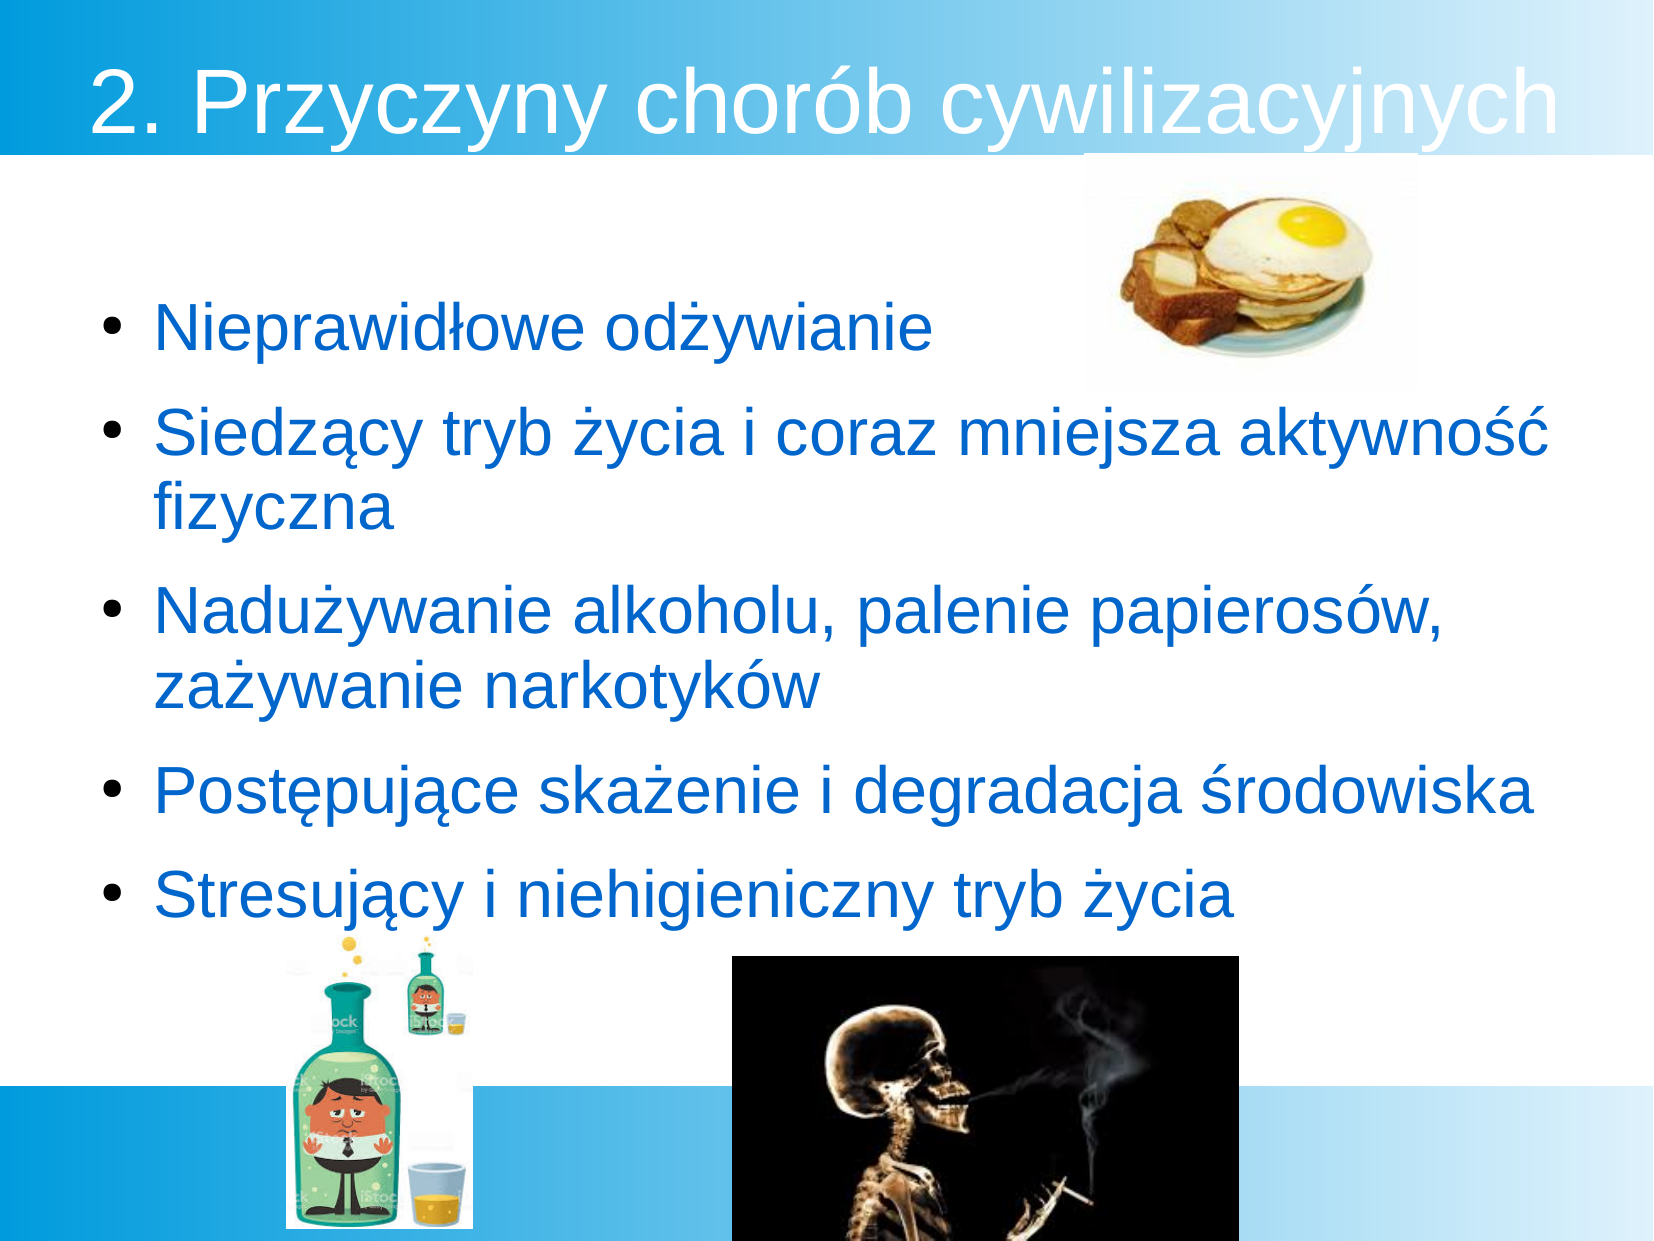

# 2. Przyczyny chorób cywilizacyjnych
Nieprawidłowe odżywianie
Siedzący tryb życia i coraz mniejsza aktywność fizyczna
Nadużywanie alkoholu, palenie papierosów, zażywanie narkotyków
Postępujące skażenie i degradacja środowiska
Stresujący i niehigieniczny tryb życia